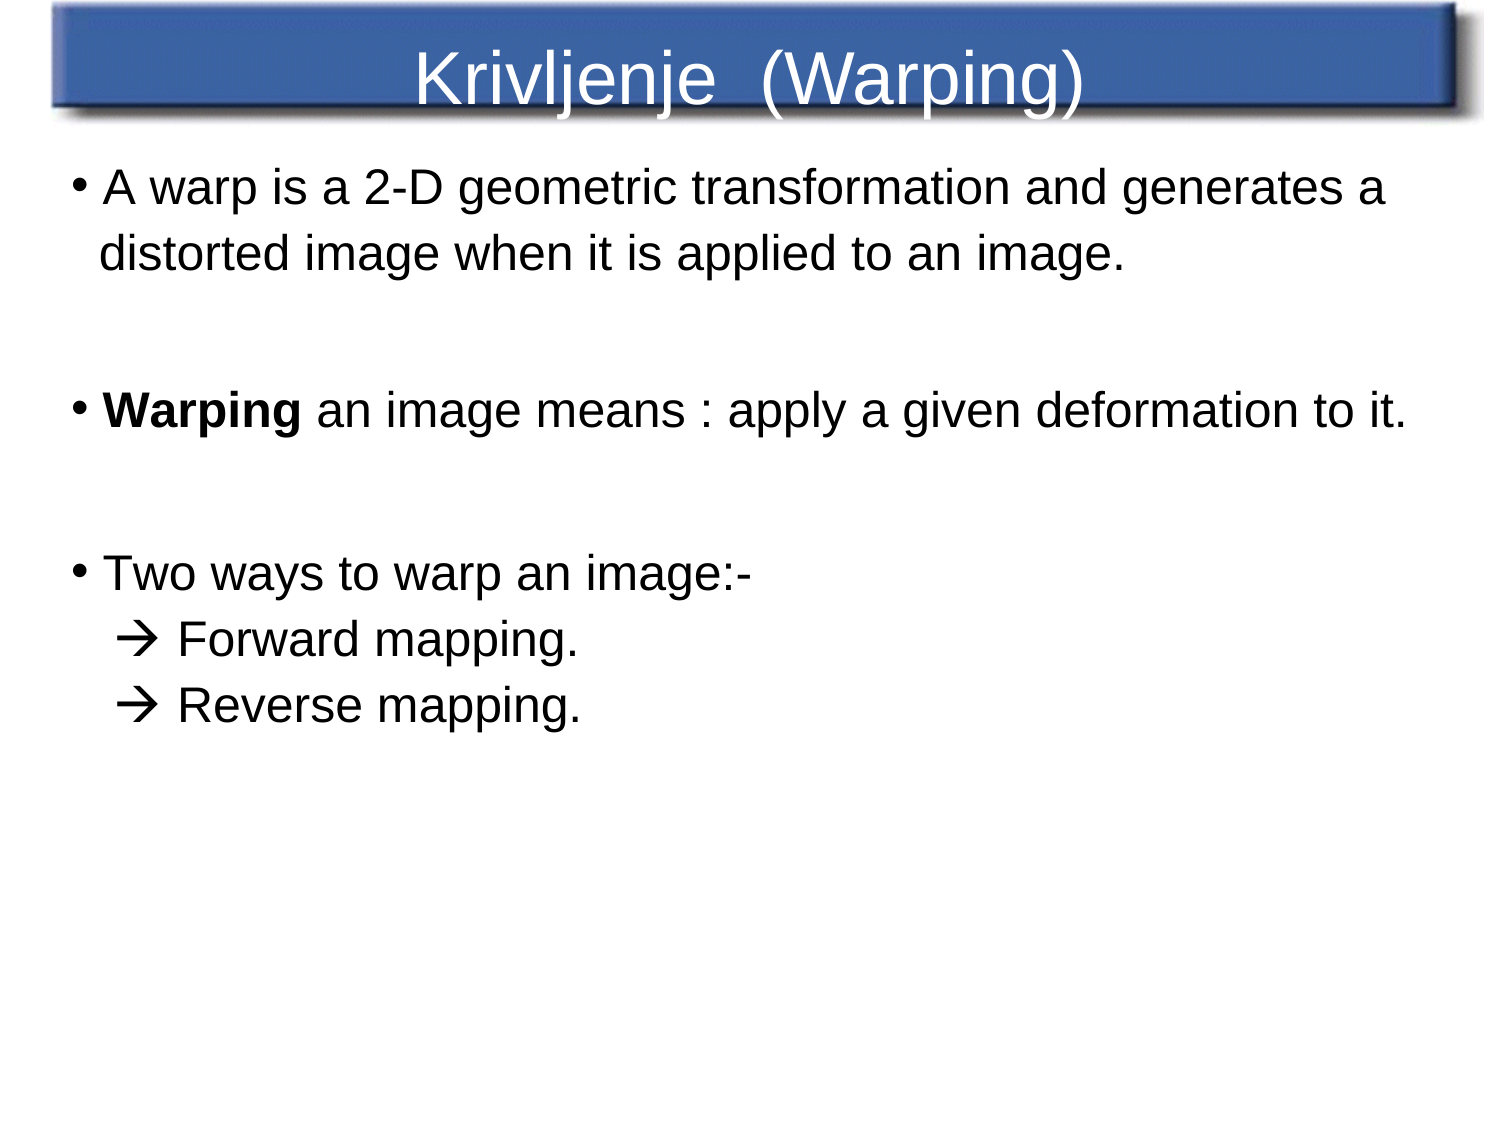

# Krivljenje (Warping)
 A warp is a 2-D geometric transformation and generates a
 distorted image when it is applied to an image.
 Warping an image means : apply a given deformation to it.
 Two ways to warp an image:-
  Forward mapping.
  Reverse mapping.